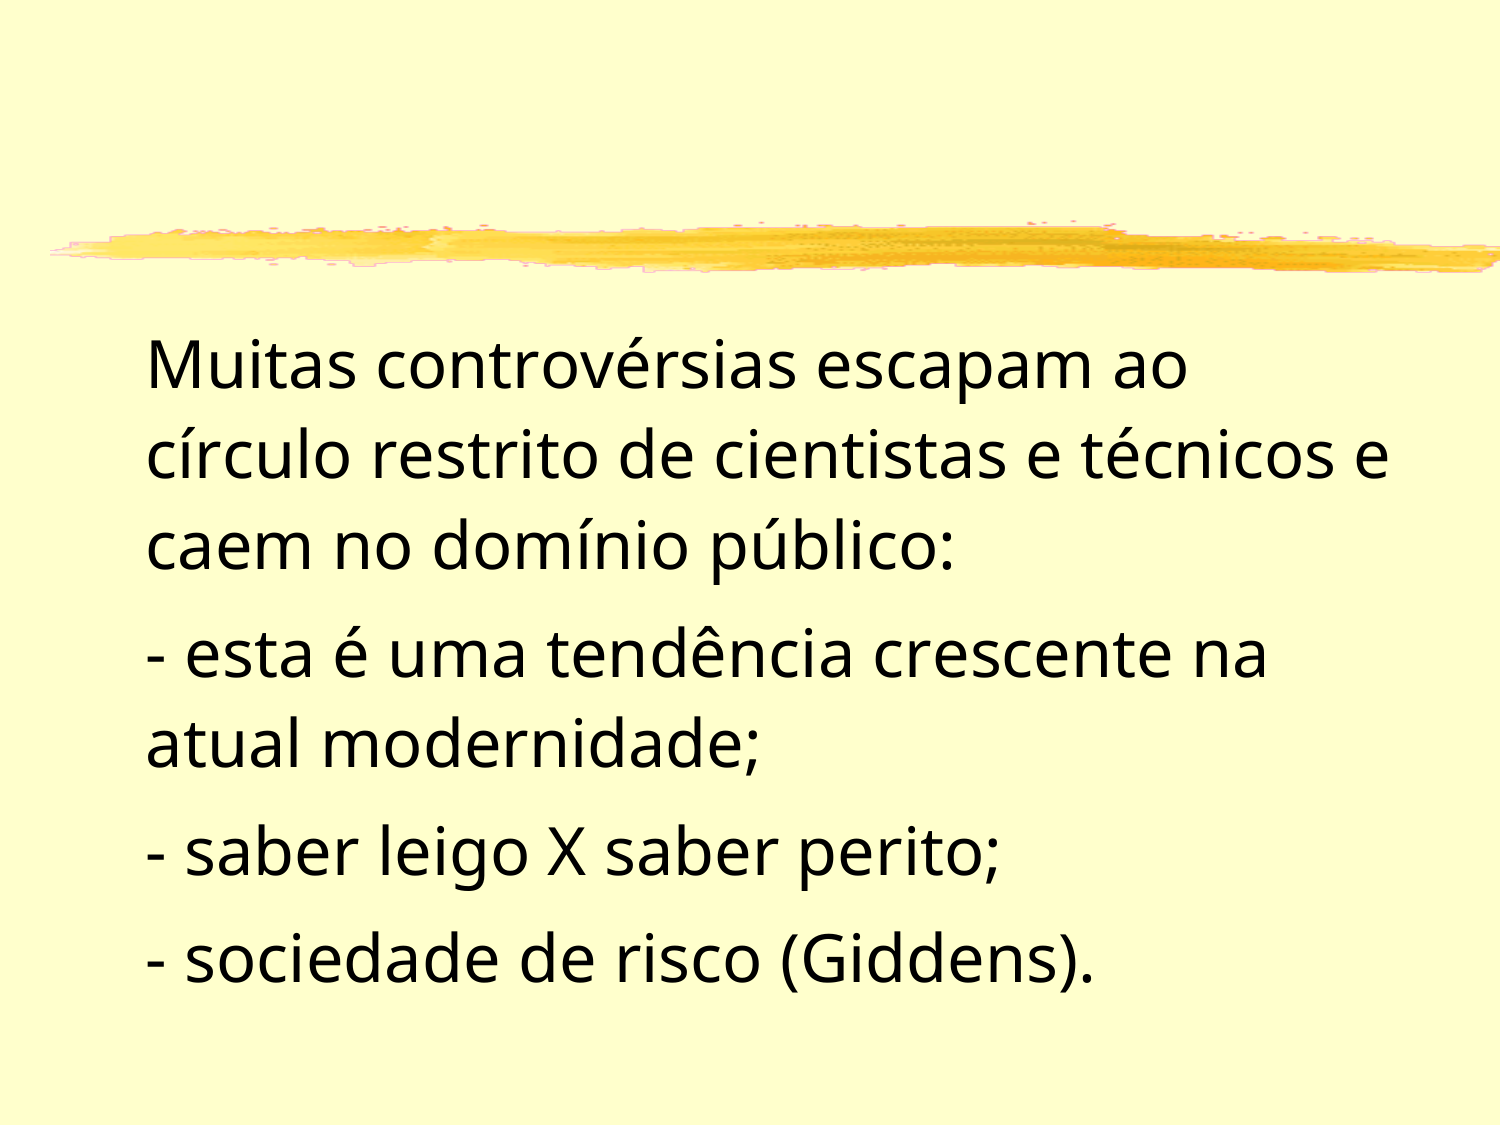

#
	Muitas controvérsias escapam ao círculo restrito de cientistas e técnicos e caem no domínio público:
	- esta é uma tendência crescente na atual modernidade;
	- saber leigo X saber perito;
	- sociedade de risco (Giddens).